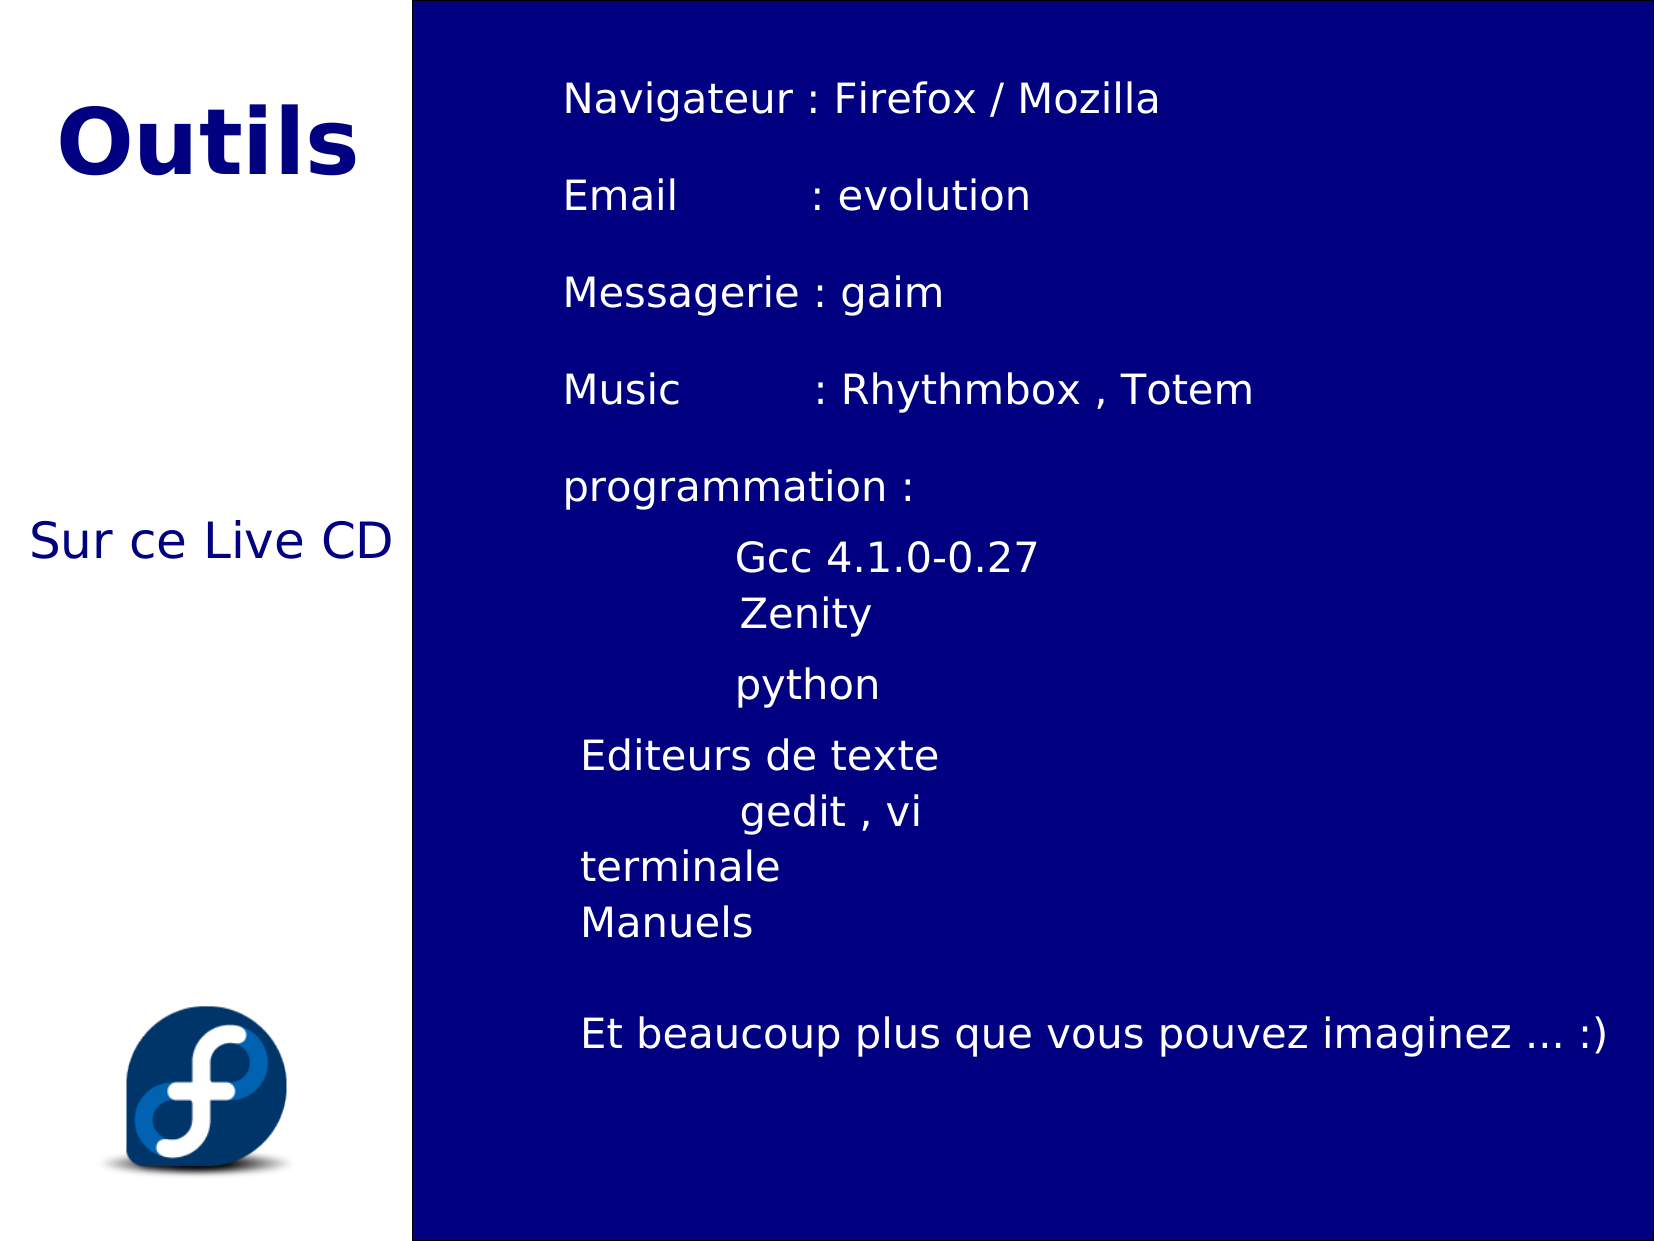

Navigateur : Firefox / Mozilla
Email : evolution
Messagerie : gaim
Music : Rhythmbox , Totem
programmation :
	 Gcc 4.1.0-0.27
Zenity
	 python
Editeurs de texte
gedit , vi
terminale
Manuels
Et beaucoup plus que vous pouvez imaginez ... :)
Outils
Sur ce Live CD